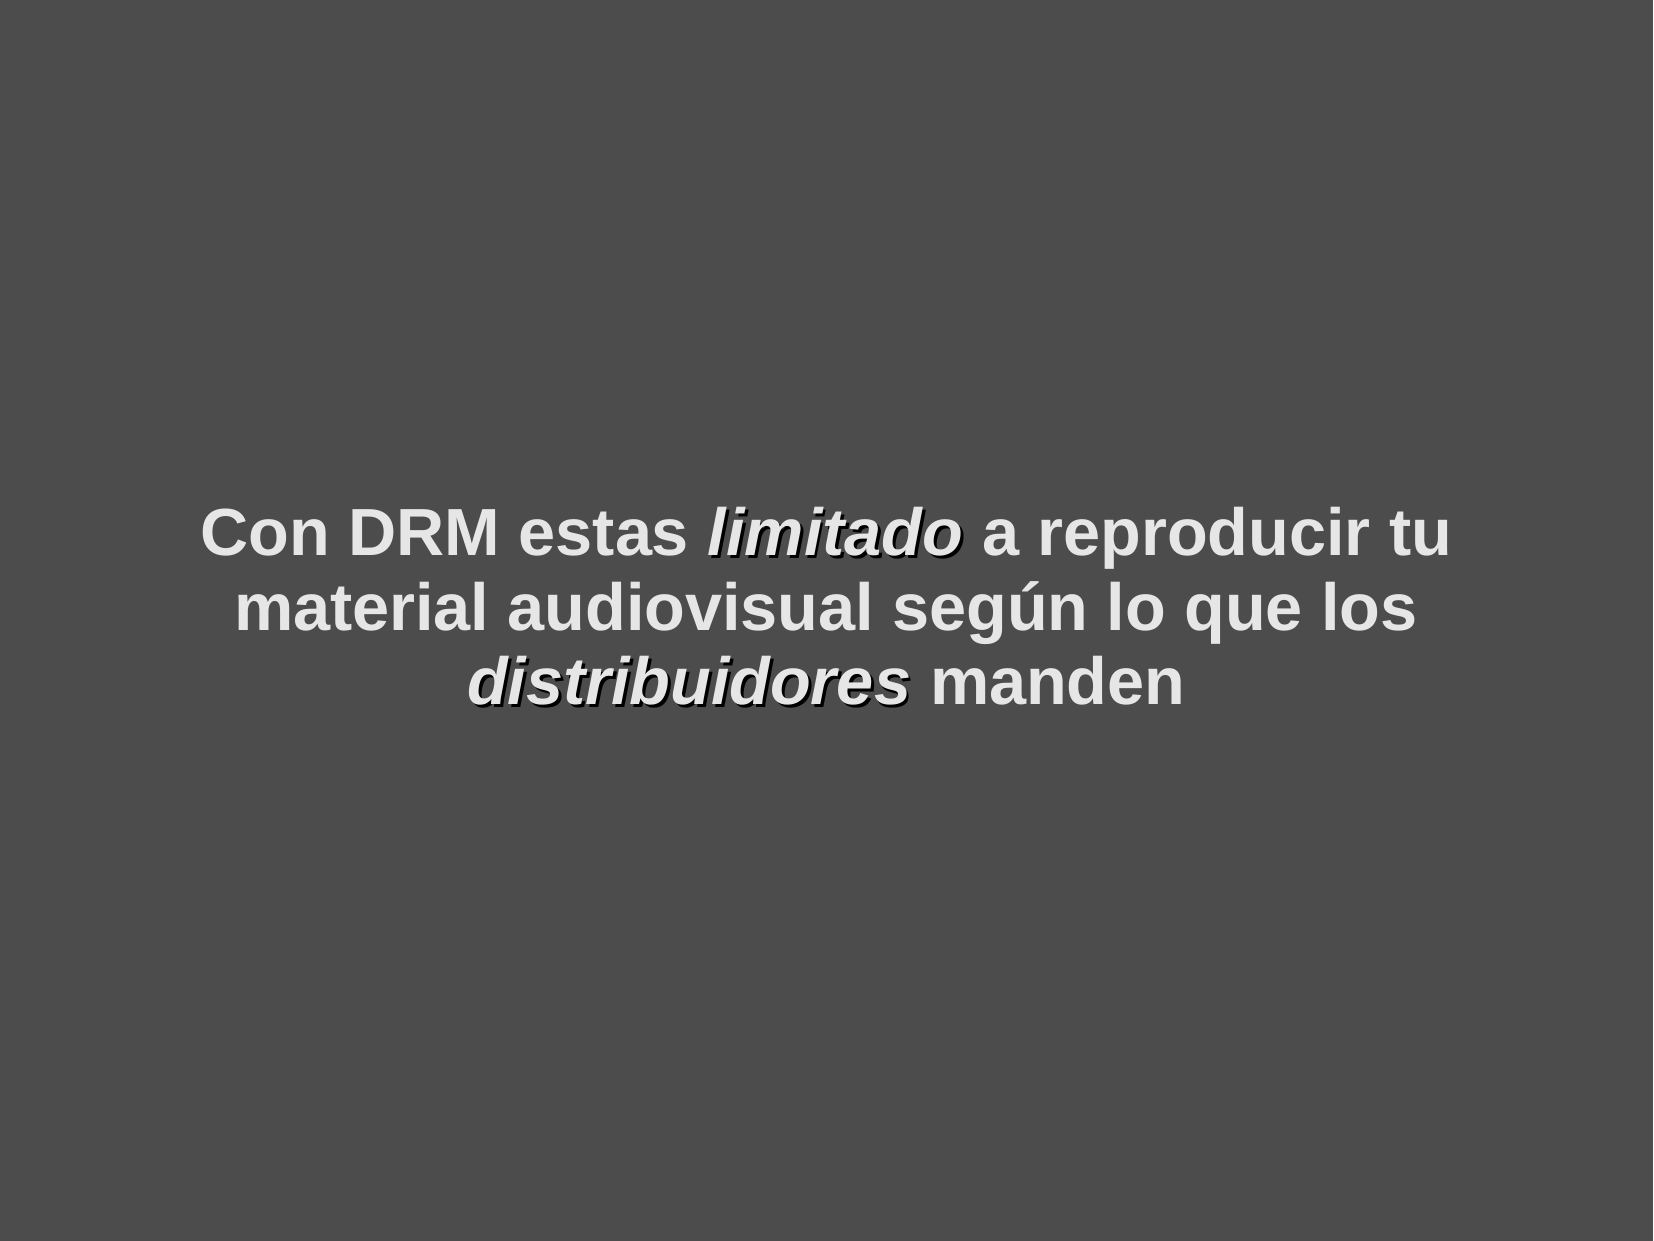

# Con DRM estas limitado a reproducir tu material audiovisual según lo que los distribuidores manden